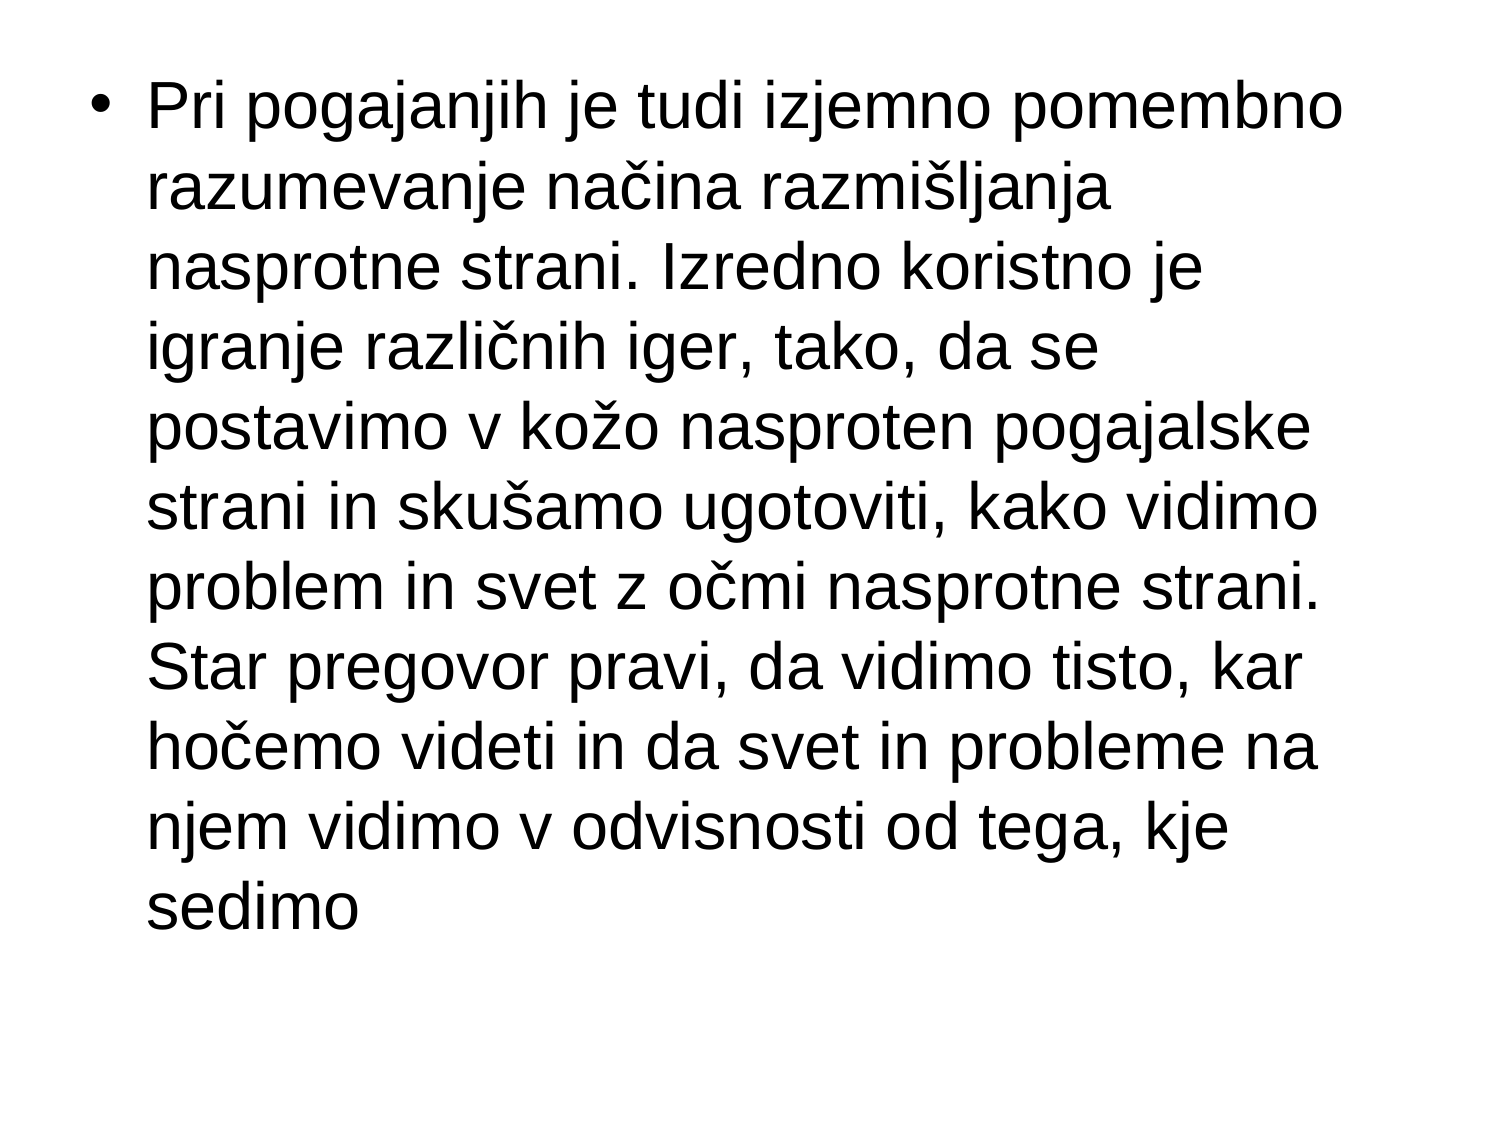

#
Pri pogajanjih je tudi izjemno pomembno razumevanje načina razmišljanja nasprotne strani. Izredno koristno je igranje različnih iger, tako, da se postavimo v kožo nasproten pogajalske strani in skušamo ugotoviti, kako vidimo problem in svet z očmi nasprotne strani. Star pregovor pravi, da vidimo tisto, kar hočemo videti in da svet in probleme na njem vidimo v odvisnosti od tega, kje sedimo